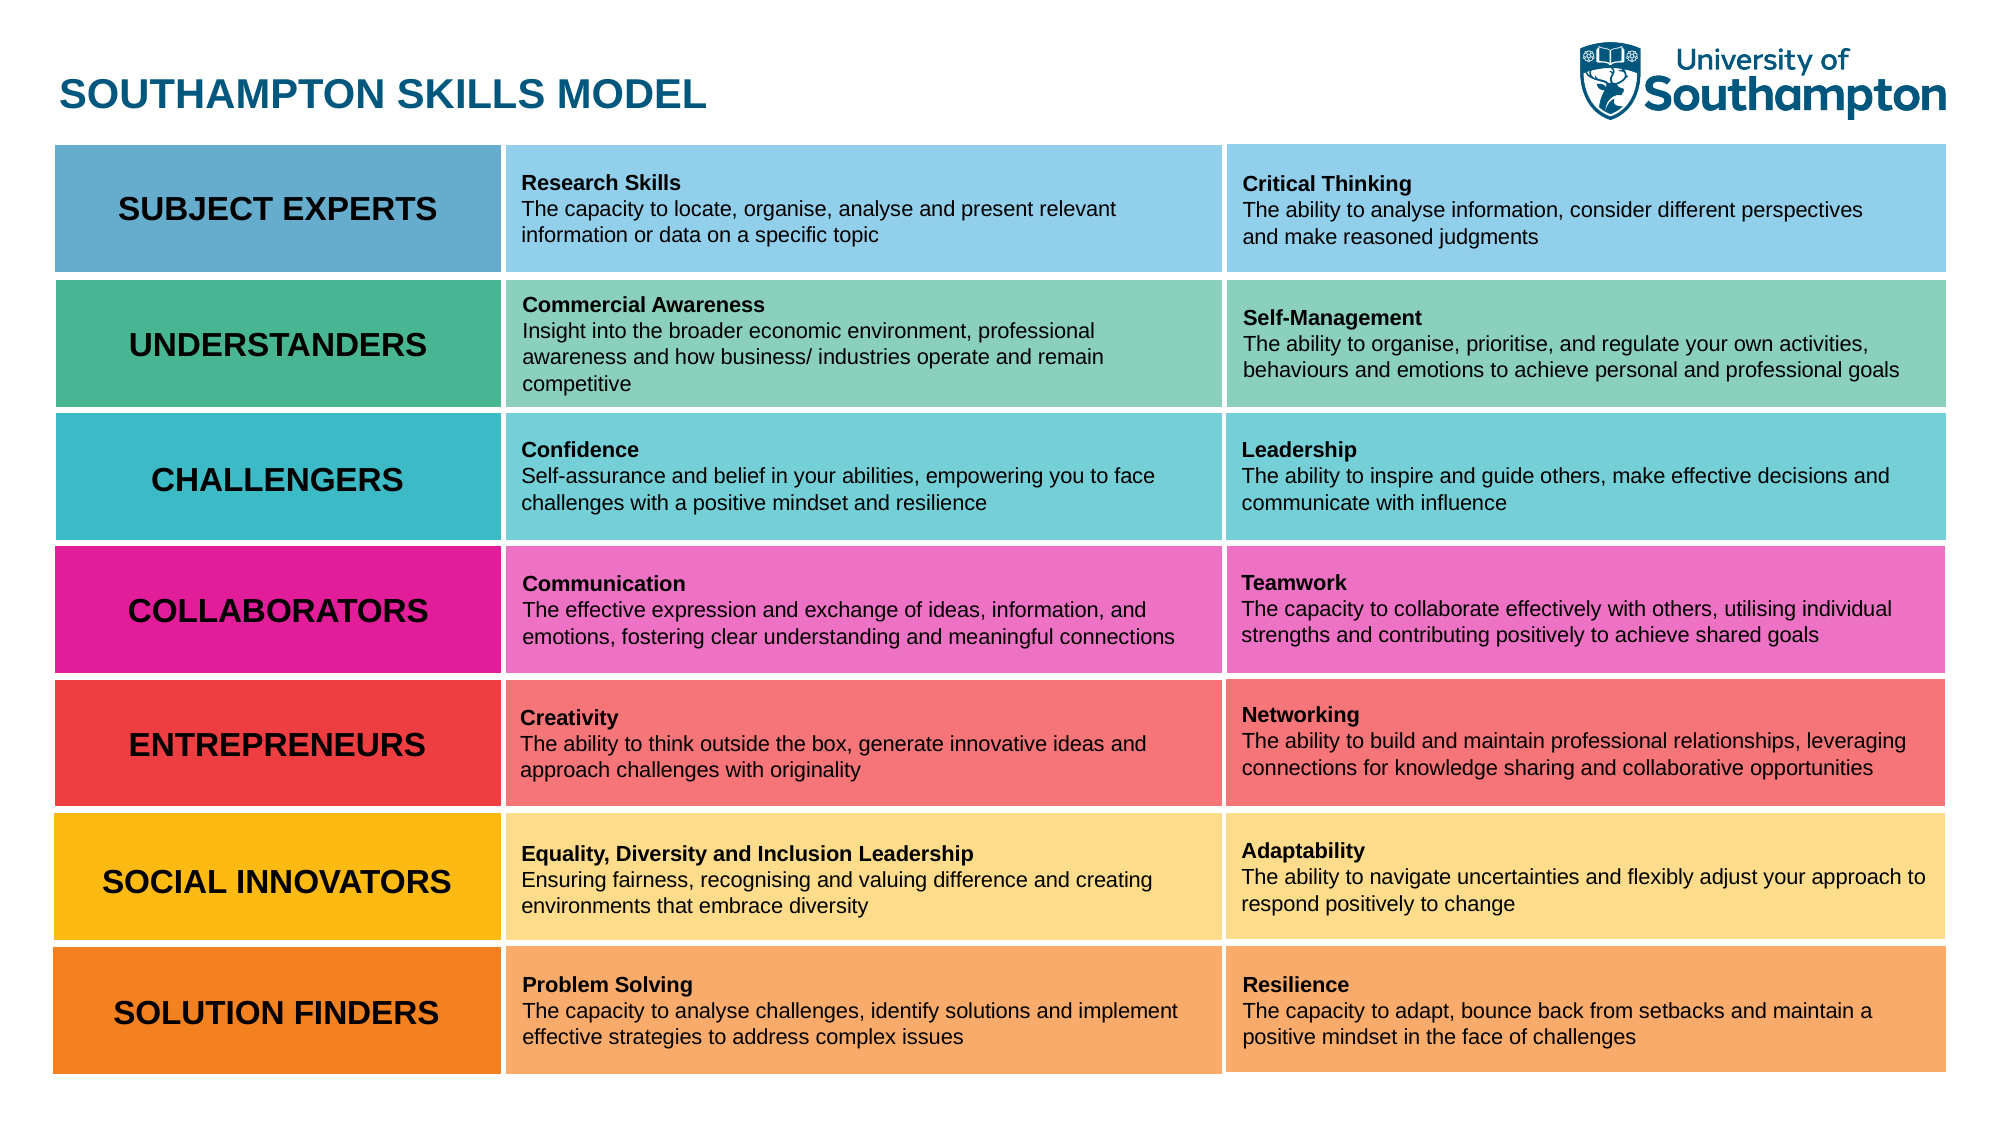

SOUTHAMPTON SKILLS MODEL
Research Skills
The capacity to locate, organise, analyse and present relevant
information or data on a specific topic
Critical Thinking
The ability to analyse information, consider different perspectives
and make reasoned judgments
SUBJECT EXPERTS
Commercial Awareness
Insight into the broader economic environment, professional
awareness and how business/ industries operate and remain competitive
Self-Management
The ability to organise, prioritise, and regulate your own activities, behaviours and emotions to achieve personal and professional goals
UNDERSTANDERS
Confidence
Self-assurance and belief in your abilities, empowering you to face
challenges with a positive mindset and resilience
Leadership
The ability to inspire and guide others, make effective decisions and communicate with influence
CHALLENGERS
Teamwork
The capacity to collaborate effectively with others, utilising individual
strengths and contributing positively to achieve shared goals
Communication
The effective expression and exchange of ideas, information, and
emotions, fostering clear understanding and meaningful connections
COLLABORATORS
Networking
The ability to build and maintain professional relationships, leveraging connections for knowledge sharing and collaborative opportunities
Creativity
The ability to think outside the box, generate innovative ideas and
approach challenges with originality
ENTREPRENEURS
Adaptability
The ability to navigate uncertainties and flexibly adjust your approach to respond positively to change
Equality, Diversity and Inclusion Leadership
Ensuring fairness, recognising and valuing difference and creating
environments that embrace diversity
SOCIAL INNOVATORS
Problem Solving
The capacity to analyse challenges, identify solutions and implement effective strategies to address complex issues
Resilience
The capacity to adapt, bounce back from setbacks and maintain a
positive mindset in the face of challenges
SOLUTION FINDERS